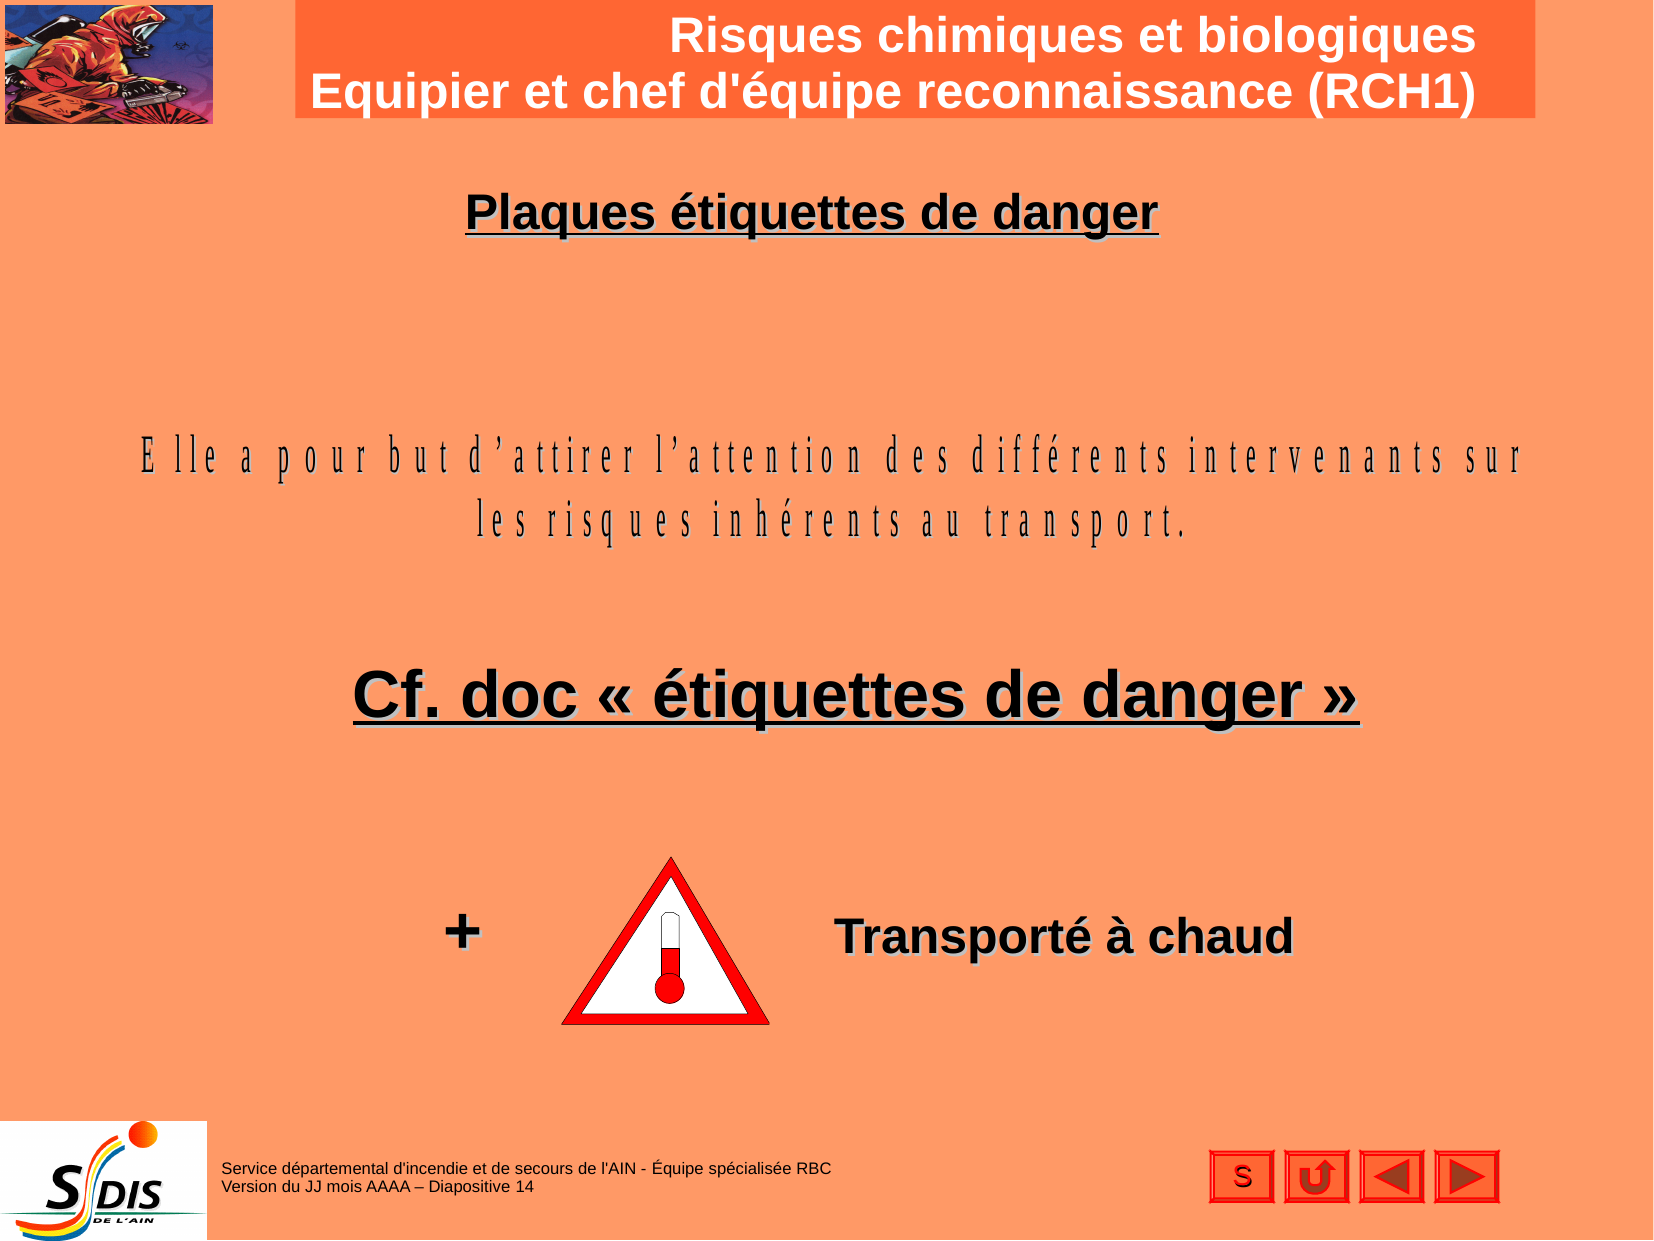

Plaques étiquettes de danger
Cf. doc « étiquettes de danger »
 + Transporté à chaud
S